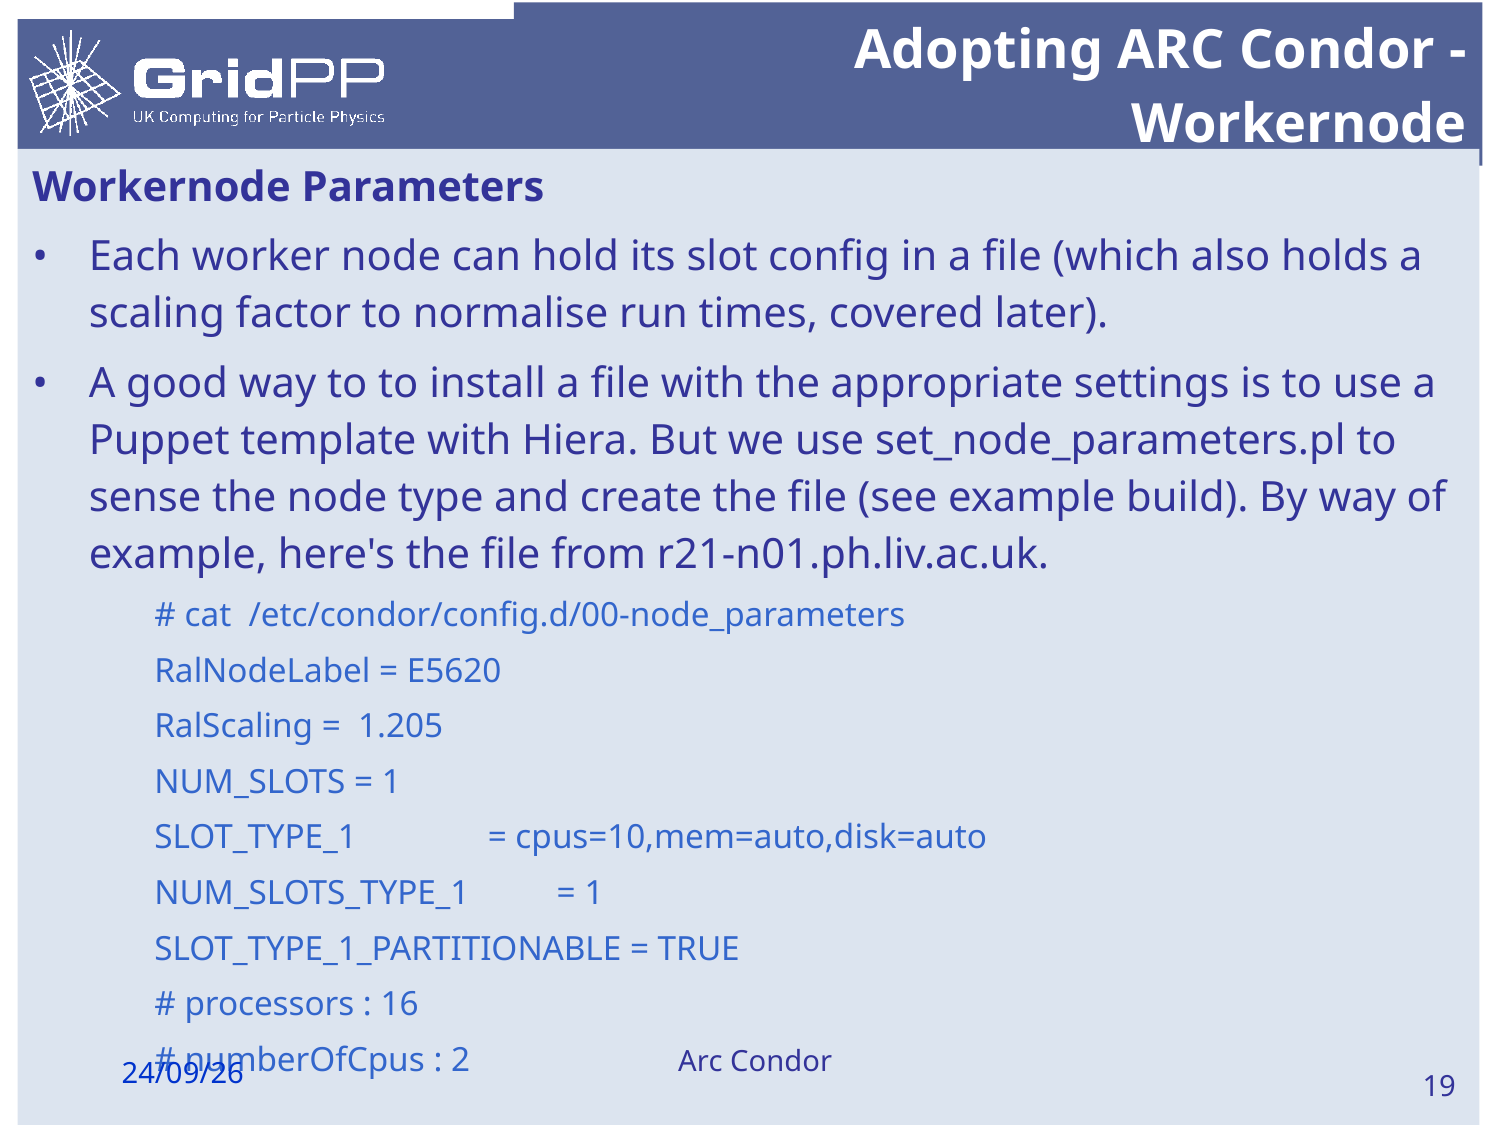

# Adopting ARC Condor - Workernode
Workernode Parameters
Each worker node can hold its slot config in a file (which also holds a scaling factor to normalise run times, covered later).
A good way to to install a file with the appropriate settings is to use a Puppet template with Hiera. But we use set_node_parameters.pl to sense the node type and create the file (see example build). By way of example, here's the file from r21-n01.ph.liv.ac.uk.
# cat /etc/condor/config.d/00-node_parameters
RalNodeLabel = E5620
RalScaling = 1.205
NUM_SLOTS = 1
SLOT_TYPE_1 = cpus=10,mem=auto,disk=auto
NUM_SLOTS_TYPE_1 = 1
SLOT_TYPE_1_PARTITIONABLE = TRUE
# processors : 16
# numberOfCpus : 2
Arc Condor